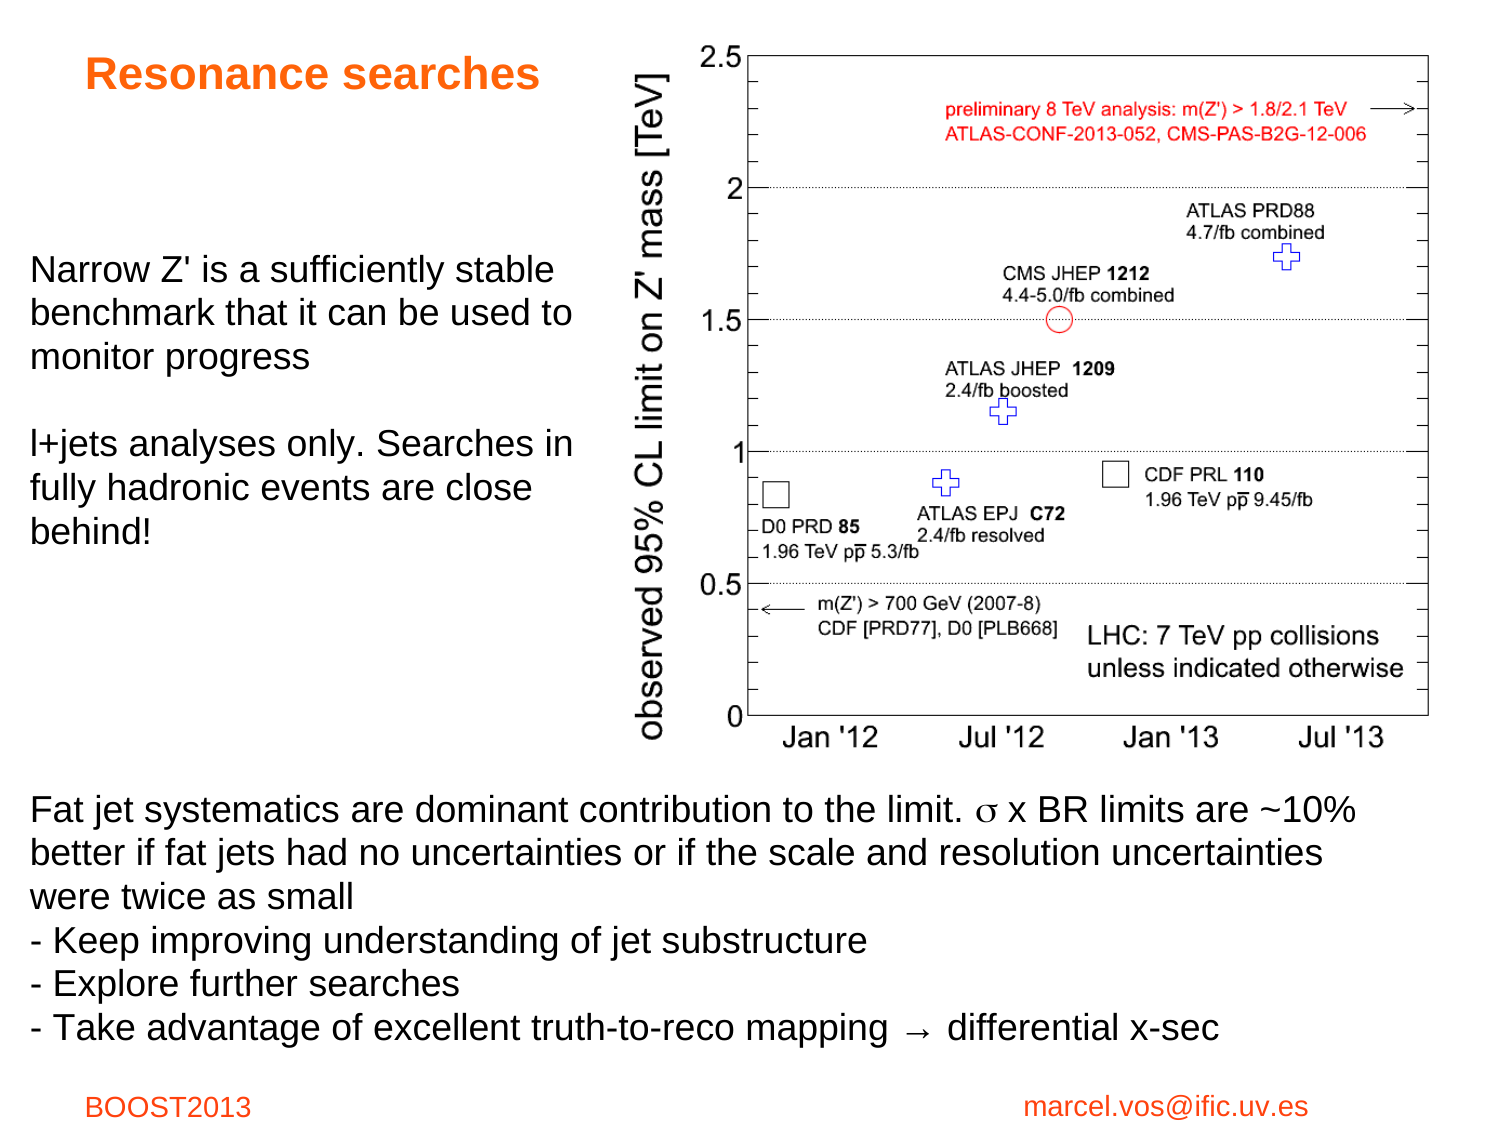

# Resonance searches
Narrow Z' is a sufficiently stable benchmark that it can be used to monitor progress
l+jets analyses only. Searches in fully hadronic events are close behind!
Fat jet systematics are dominant contribution to the limit. s x BR limits are ~10% better if fat jets had no uncertainties or if the scale and resolution uncertainties were twice as small
- Keep improving understanding of jet substructure
- Explore further searches
- Take advantage of excellent truth-to-reco mapping → differential x-sec